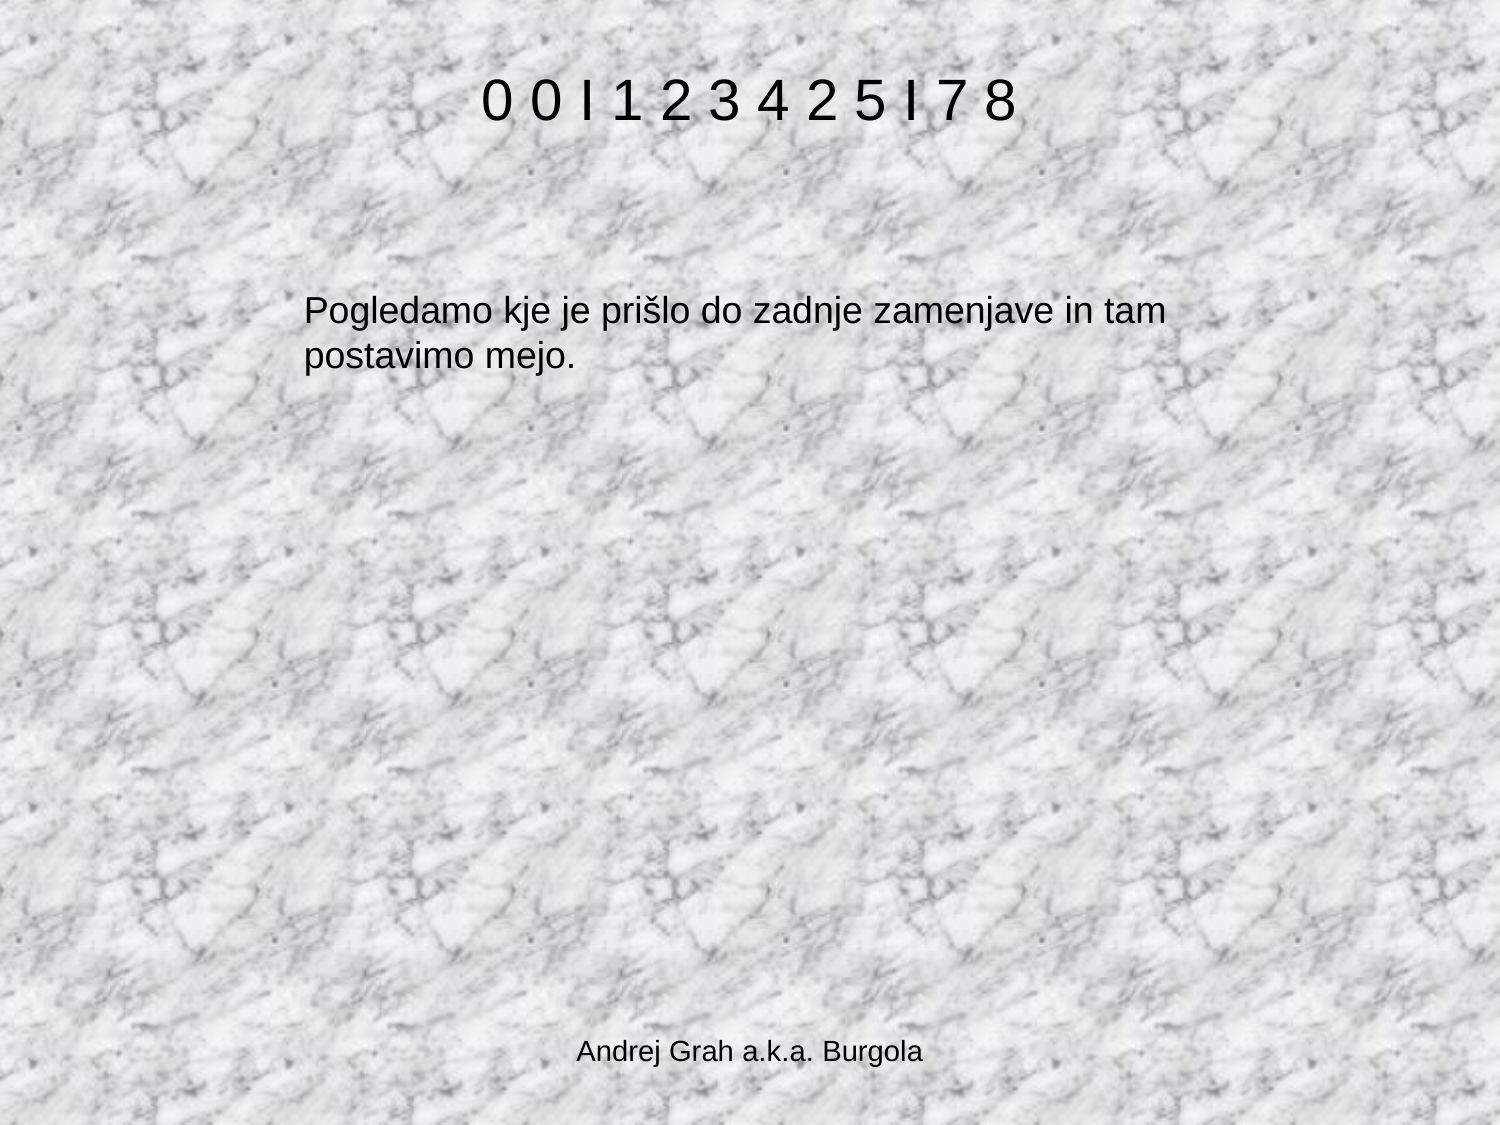

0 0 I 1 2 3 4 2 5 I 7 8
Pogledamo kje je prišlo do zadnje zamenjave in tam postavimo mejo.
Andrej Grah a.k.a. Burgola